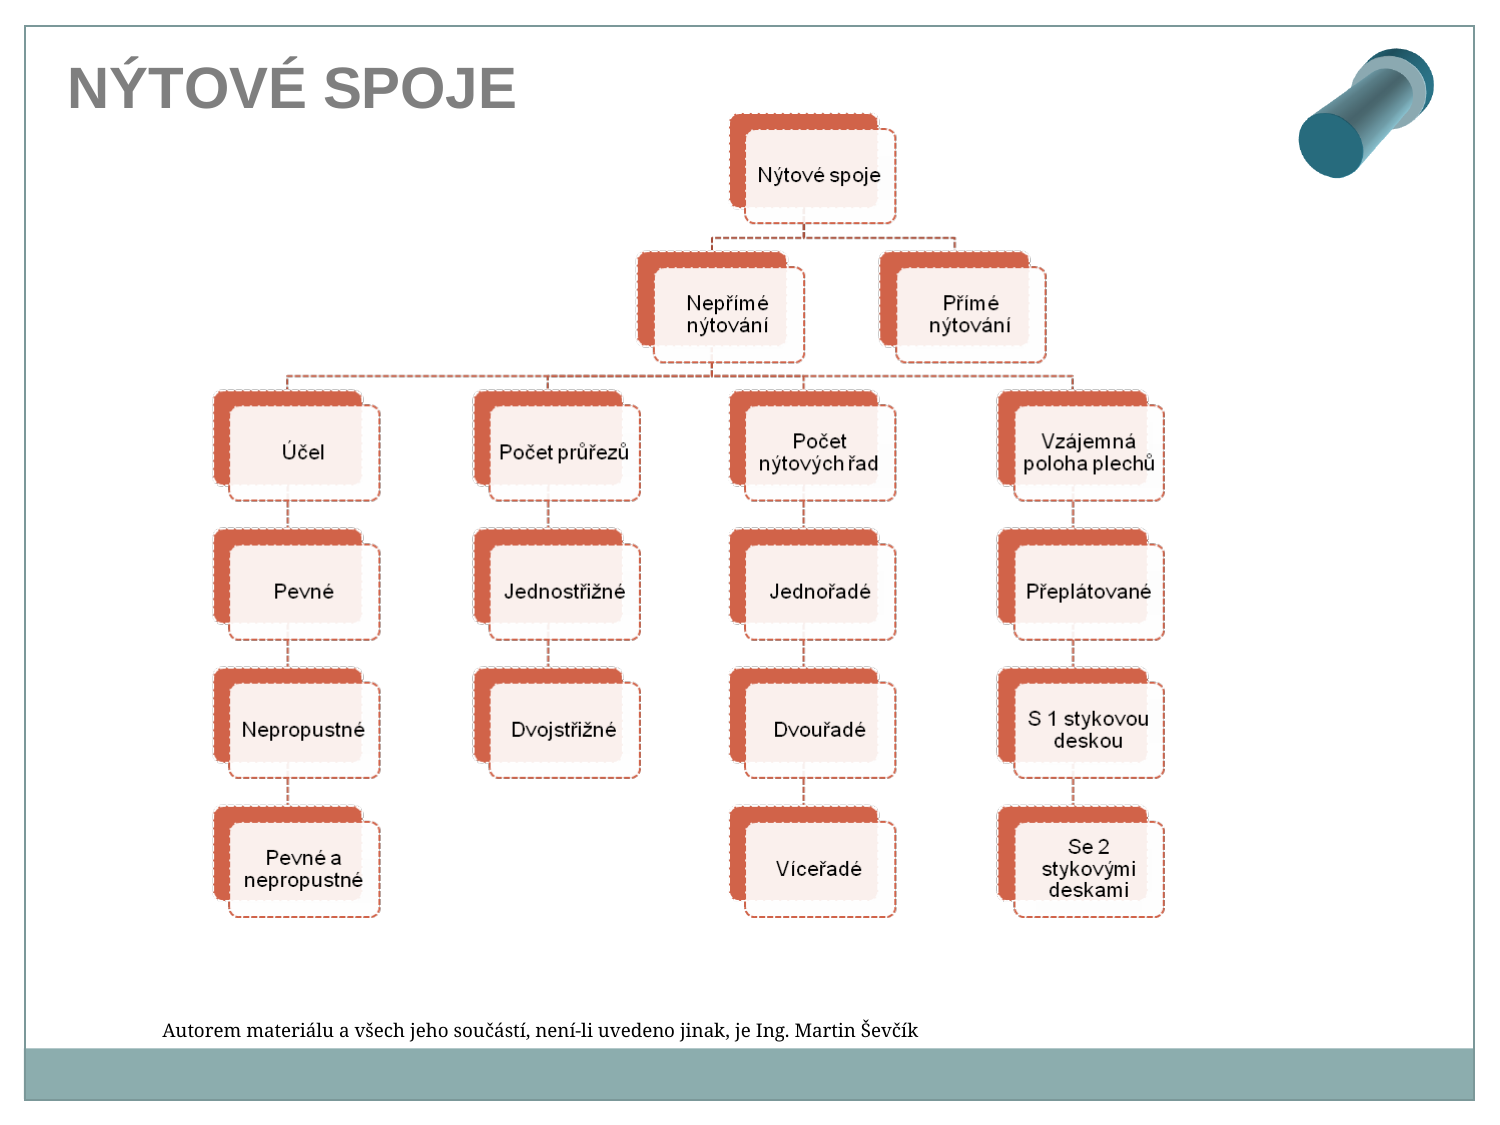

NÝTOVÉ SPOJE
Autorem materiálu a všech jeho součástí, není-li uvedeno jinak, je Ing. Martin Ševčík